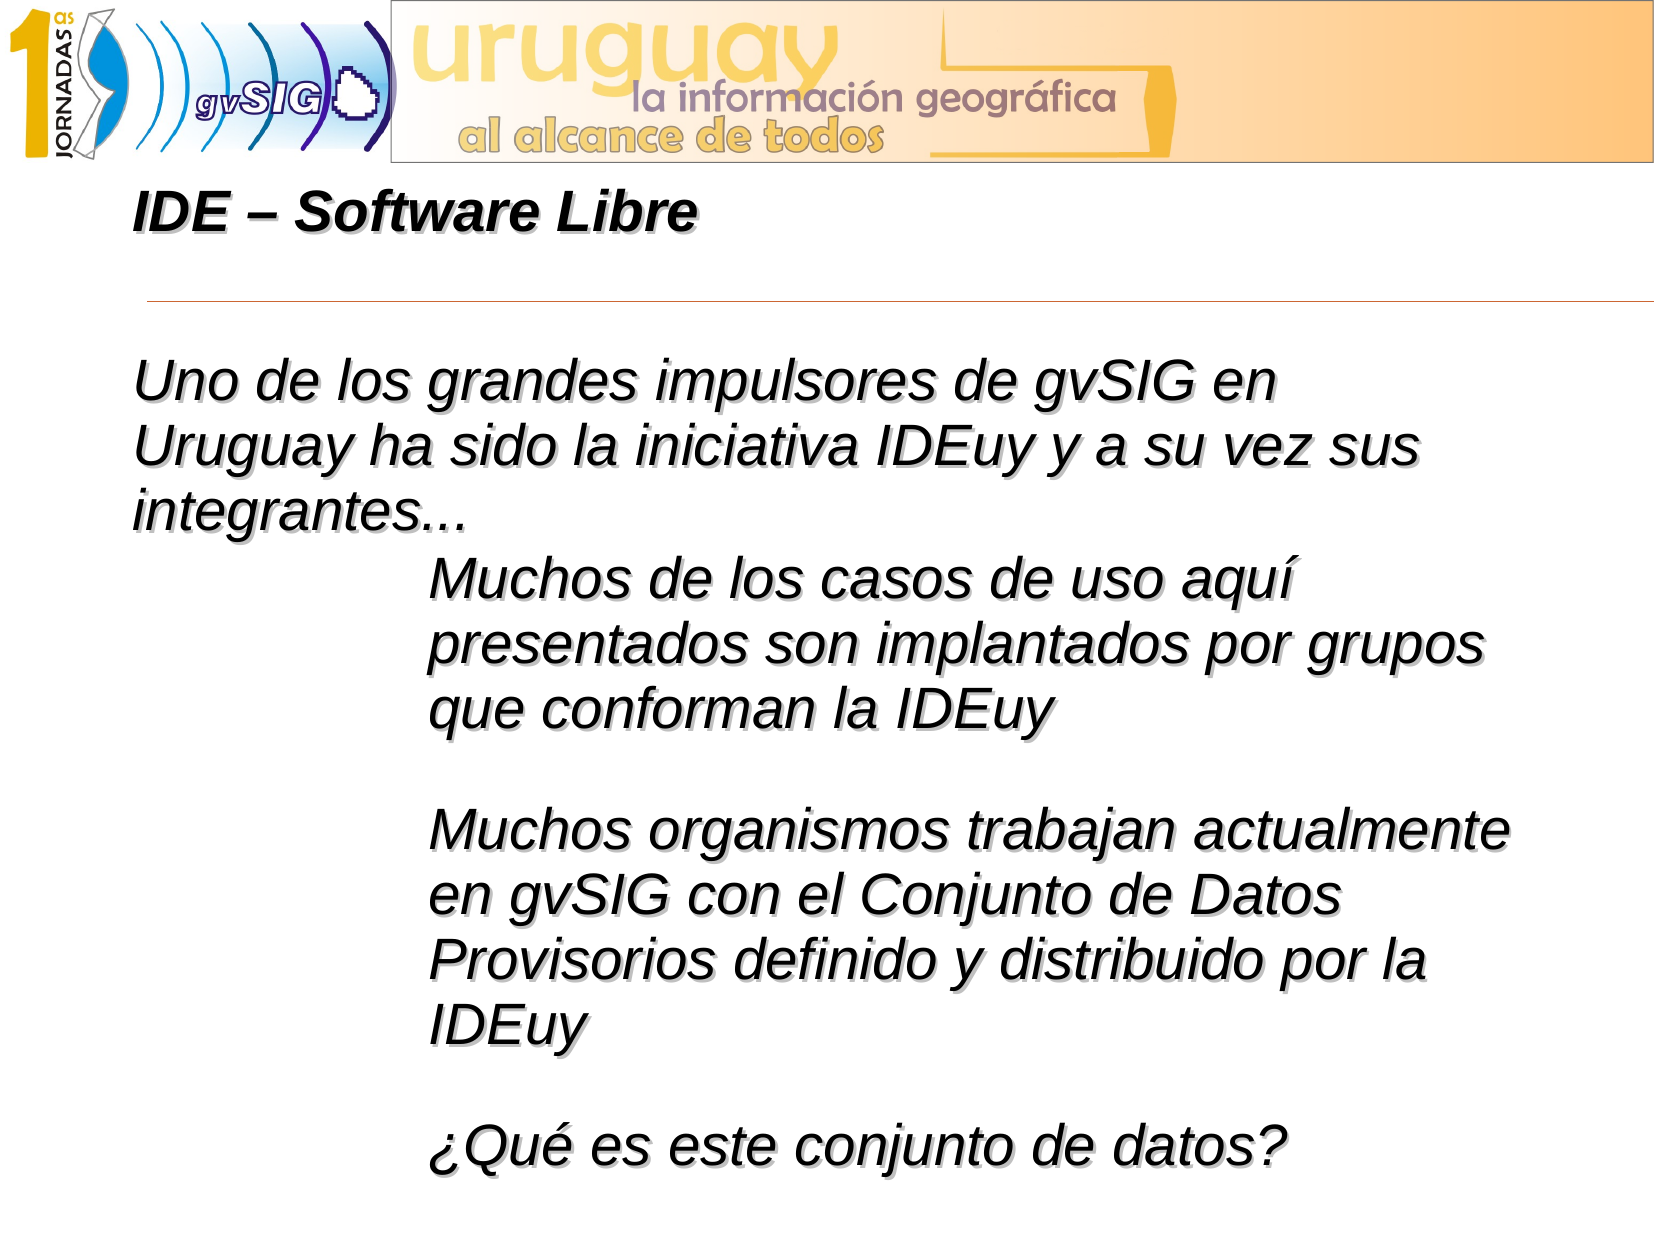

IDE – Software Libre
Uno de los grandes impulsores de gvSIG en Uruguay ha sido la iniciativa IDEuy y a su vez sus integrantes...
Muchos de los casos de uso aquí presentados son implantados por grupos que conforman la IDEuy
Muchos organismos trabajan actualmente en gvSIG con el Conjunto de Datos Provisorios definido y distribuido por la IDEuy
¿Qué es este conjunto de datos?